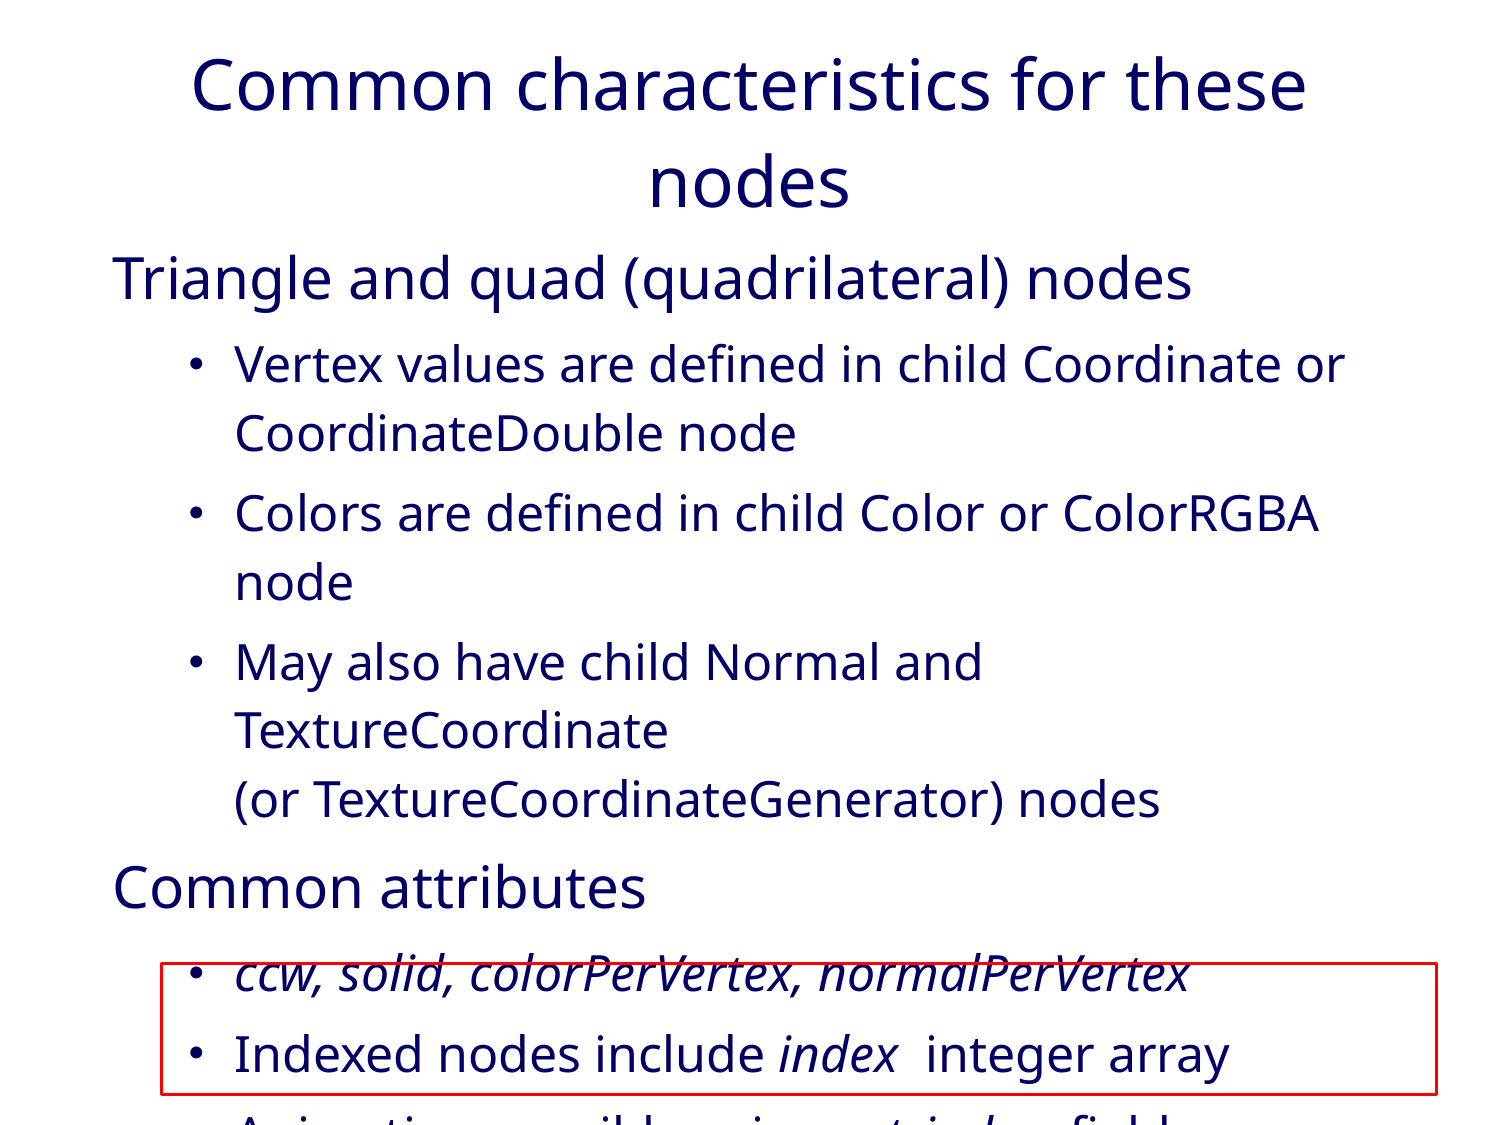

# Common characteristics for these nodes
Triangle and quad (quadrilateral) nodes
Vertex values are defined in child Coordinate or CoordinateDouble node
Colors are defined in child Color or ColorRGBA node
May also have child Normal and TextureCoordinate (or TextureCoordinateGenerator) nodes
Common attributes
ccw, solid, colorPerVertex, normalPerVertex
Indexed nodes include index integer array
Animation possible using set_index field
Caution: some nodes use -1 sentinel index value but many don't, so always check indexing rules closely